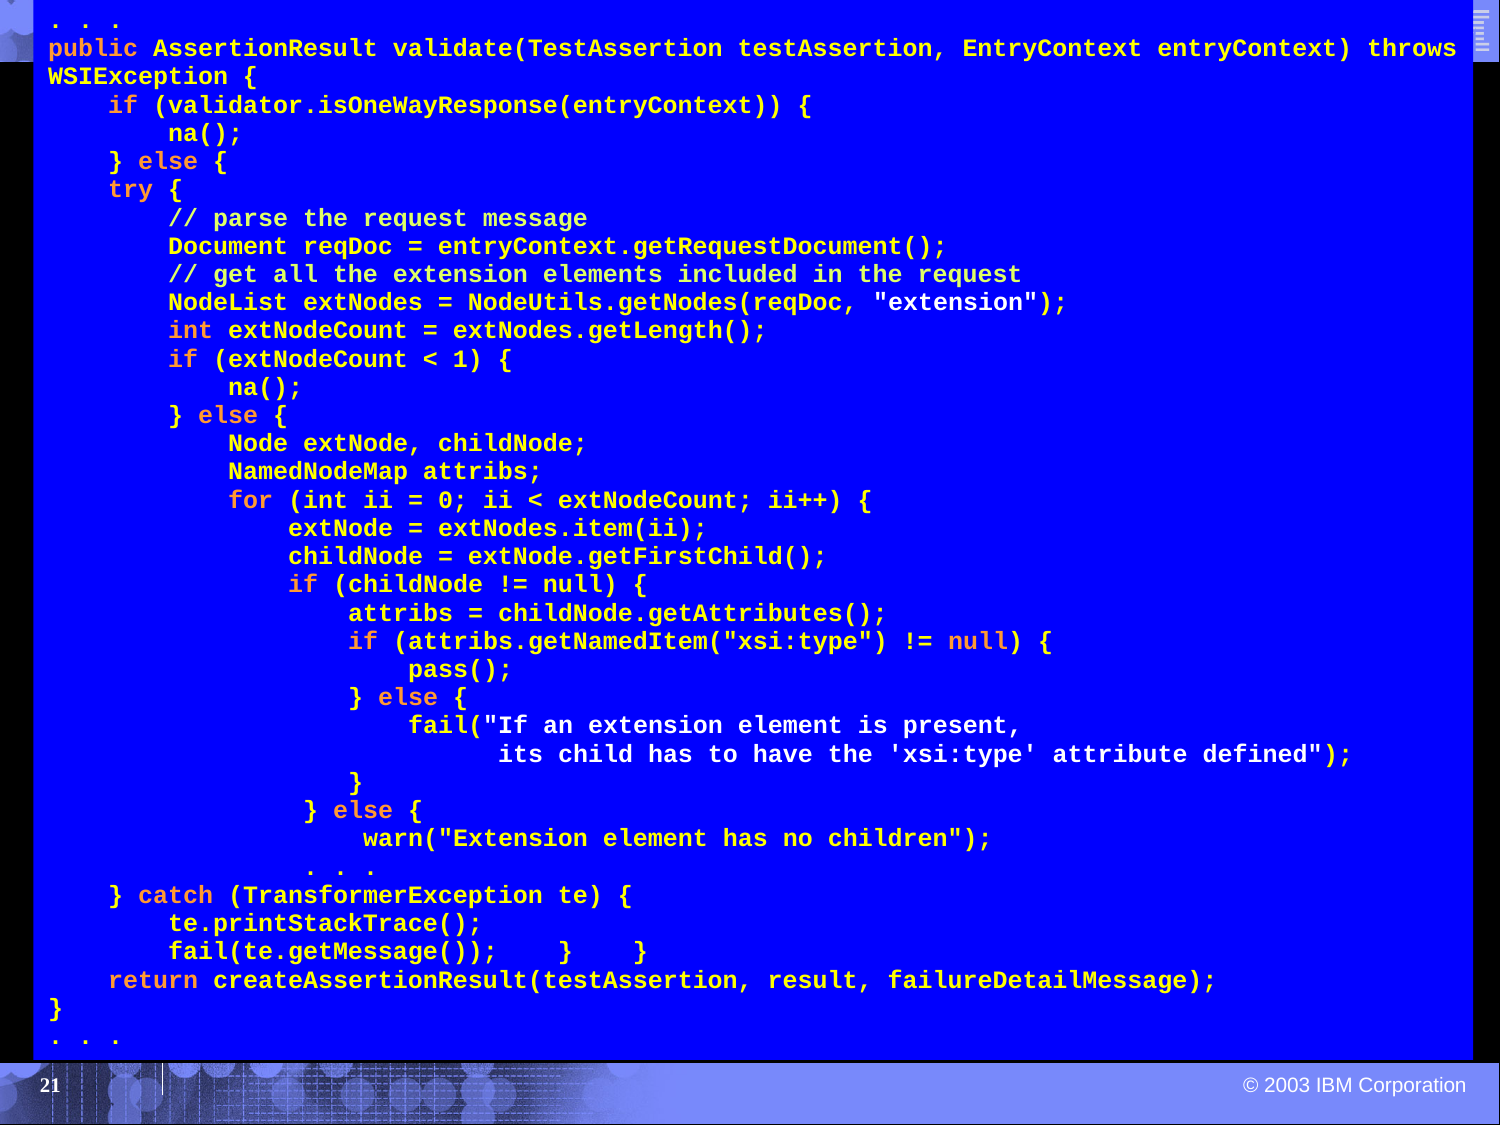

. . .
public AssertionResult validate(TestAssertion testAssertion, EntryContext entryContext) throws WSIException {
 if (validator.isOneWayResponse(entryContext)) {
 na();
 } else {
 try {
 // parse the request message
 Document reqDoc = entryContext.getRequestDocument();
 // get all the extension elements included in the request
 NodeList extNodes = NodeUtils.getNodes(reqDoc, "extension");
 int extNodeCount = extNodes.getLength();
 if (extNodeCount < 1) {
 na();
 } else {
 Node extNode, childNode;
 NamedNodeMap attribs;
 for (int ii = 0; ii < extNodeCount; ii++) {
 extNode = extNodes.item(ii);
 childNode = extNode.getFirstChild();
 if (childNode != null) {
 attribs = childNode.getAttributes();
 if (attribs.getNamedItem("xsi:type") != null) {
 pass();
 } else {
 fail("If an extension element is present,
 its child has to have the 'xsi:type' attribute defined");
 }
 } else {
 warn("Extension element has no children");
 . . .
 } catch (TransformerException te) {
 te.printStackTrace();
 fail(te.getMessage()); } }
 return createAssertionResult(testAssertion, result, failureDetailMessage);
}
. . .
21